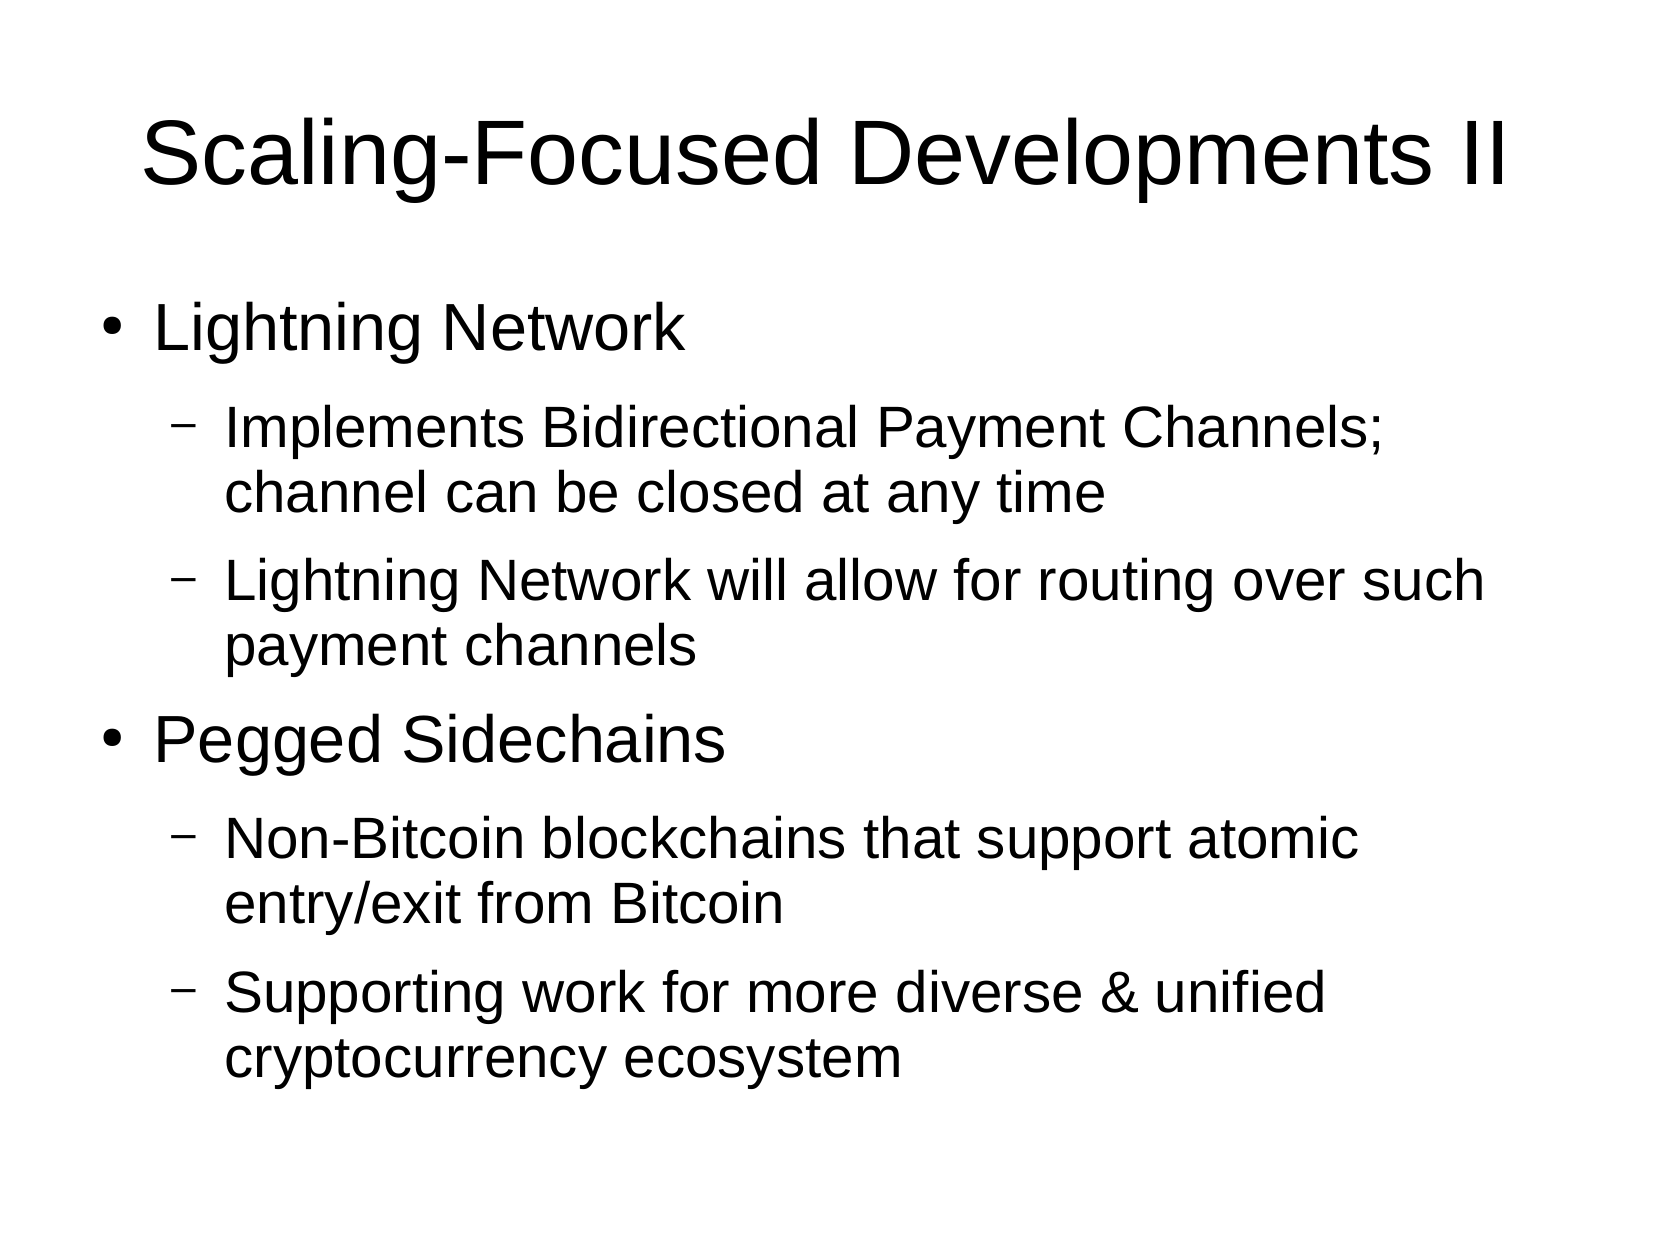

# Scaling-Focused Developments II
Lightning Network
Implements Bidirectional Payment Channels; channel can be closed at any time
Lightning Network will allow for routing over such payment channels
Pegged Sidechains
Non-Bitcoin blockchains that support atomic entry/exit from Bitcoin
Supporting work for more diverse & unified cryptocurrency ecosystem